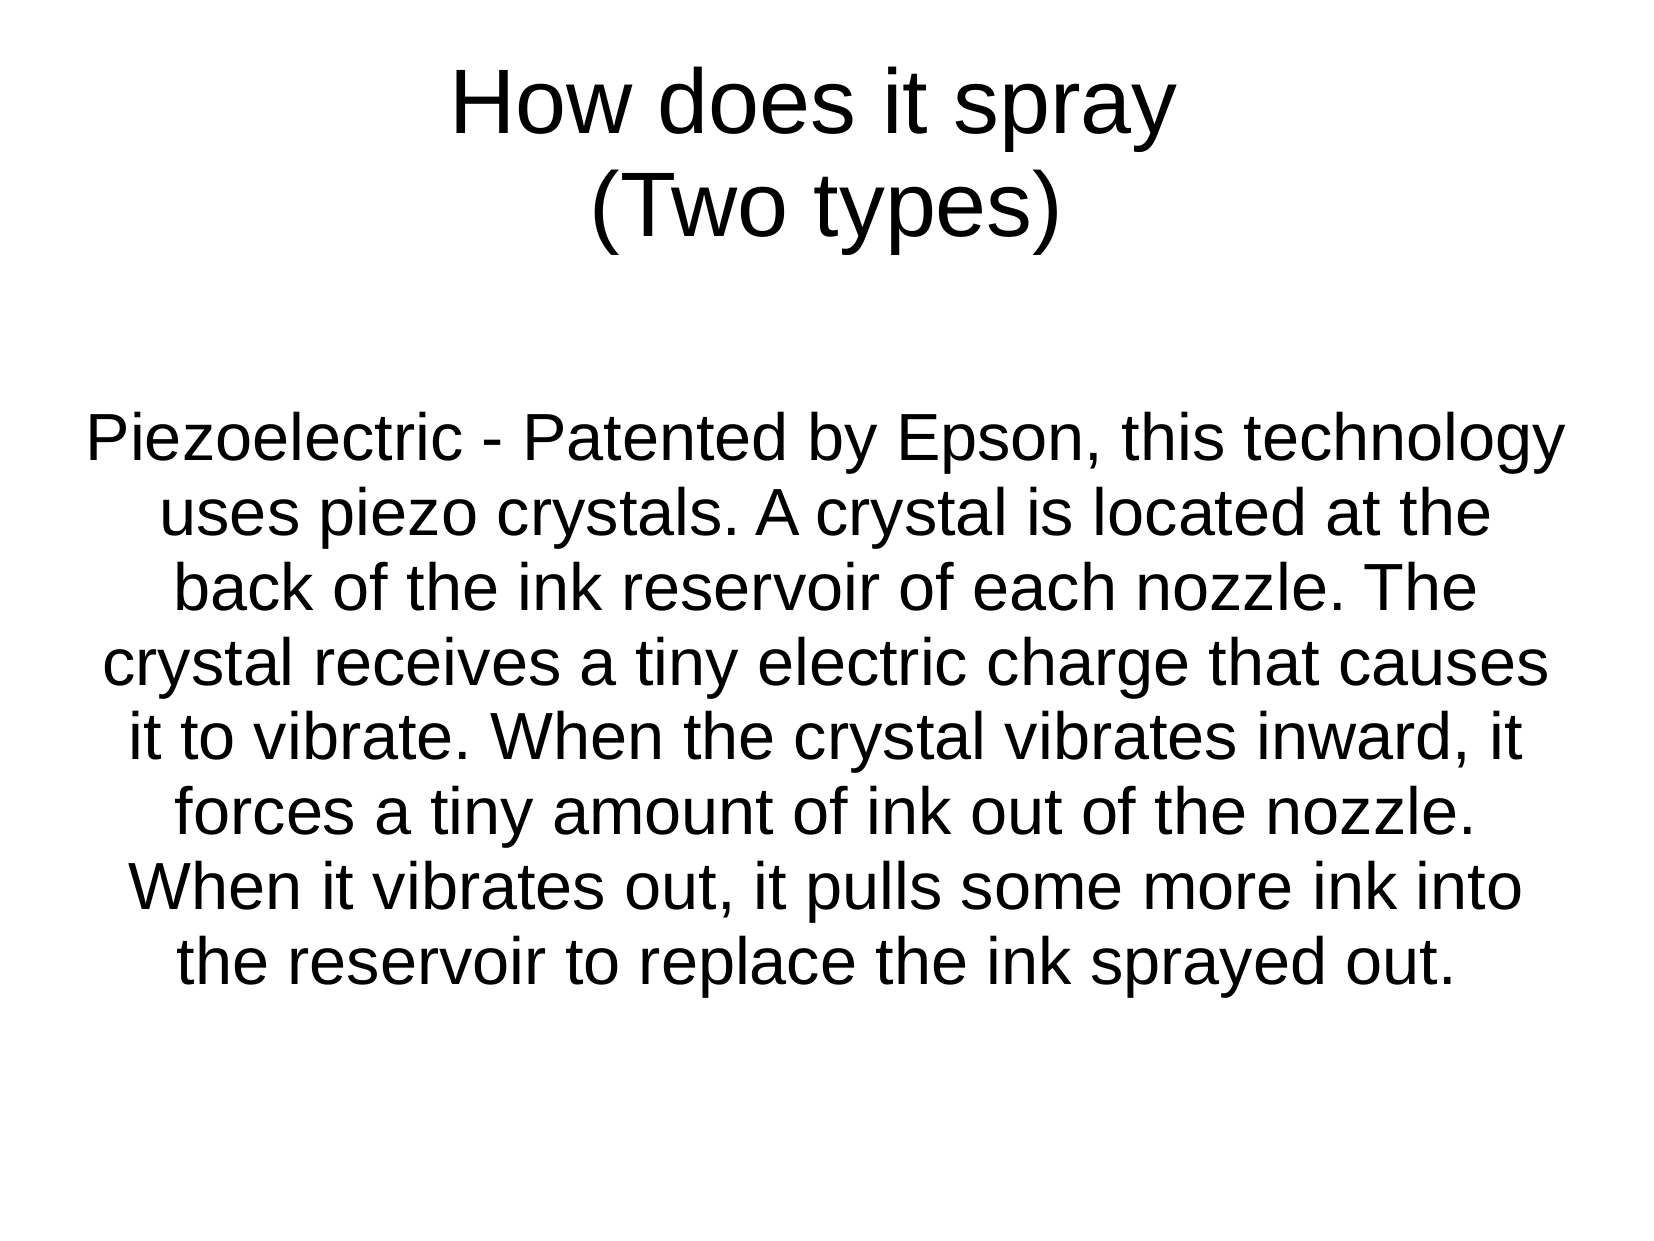

# How does it spray (Two types)
Piezoelectric - Patented by Epson, this technology uses piezo crystals. A crystal is located at the back of the ink reservoir of each nozzle. The crystal receives a tiny electric charge that causes it to vibrate. When the crystal vibrates inward, it forces a tiny amount of ink out of the nozzle. When it vibrates out, it pulls some more ink into the reservoir to replace the ink sprayed out.